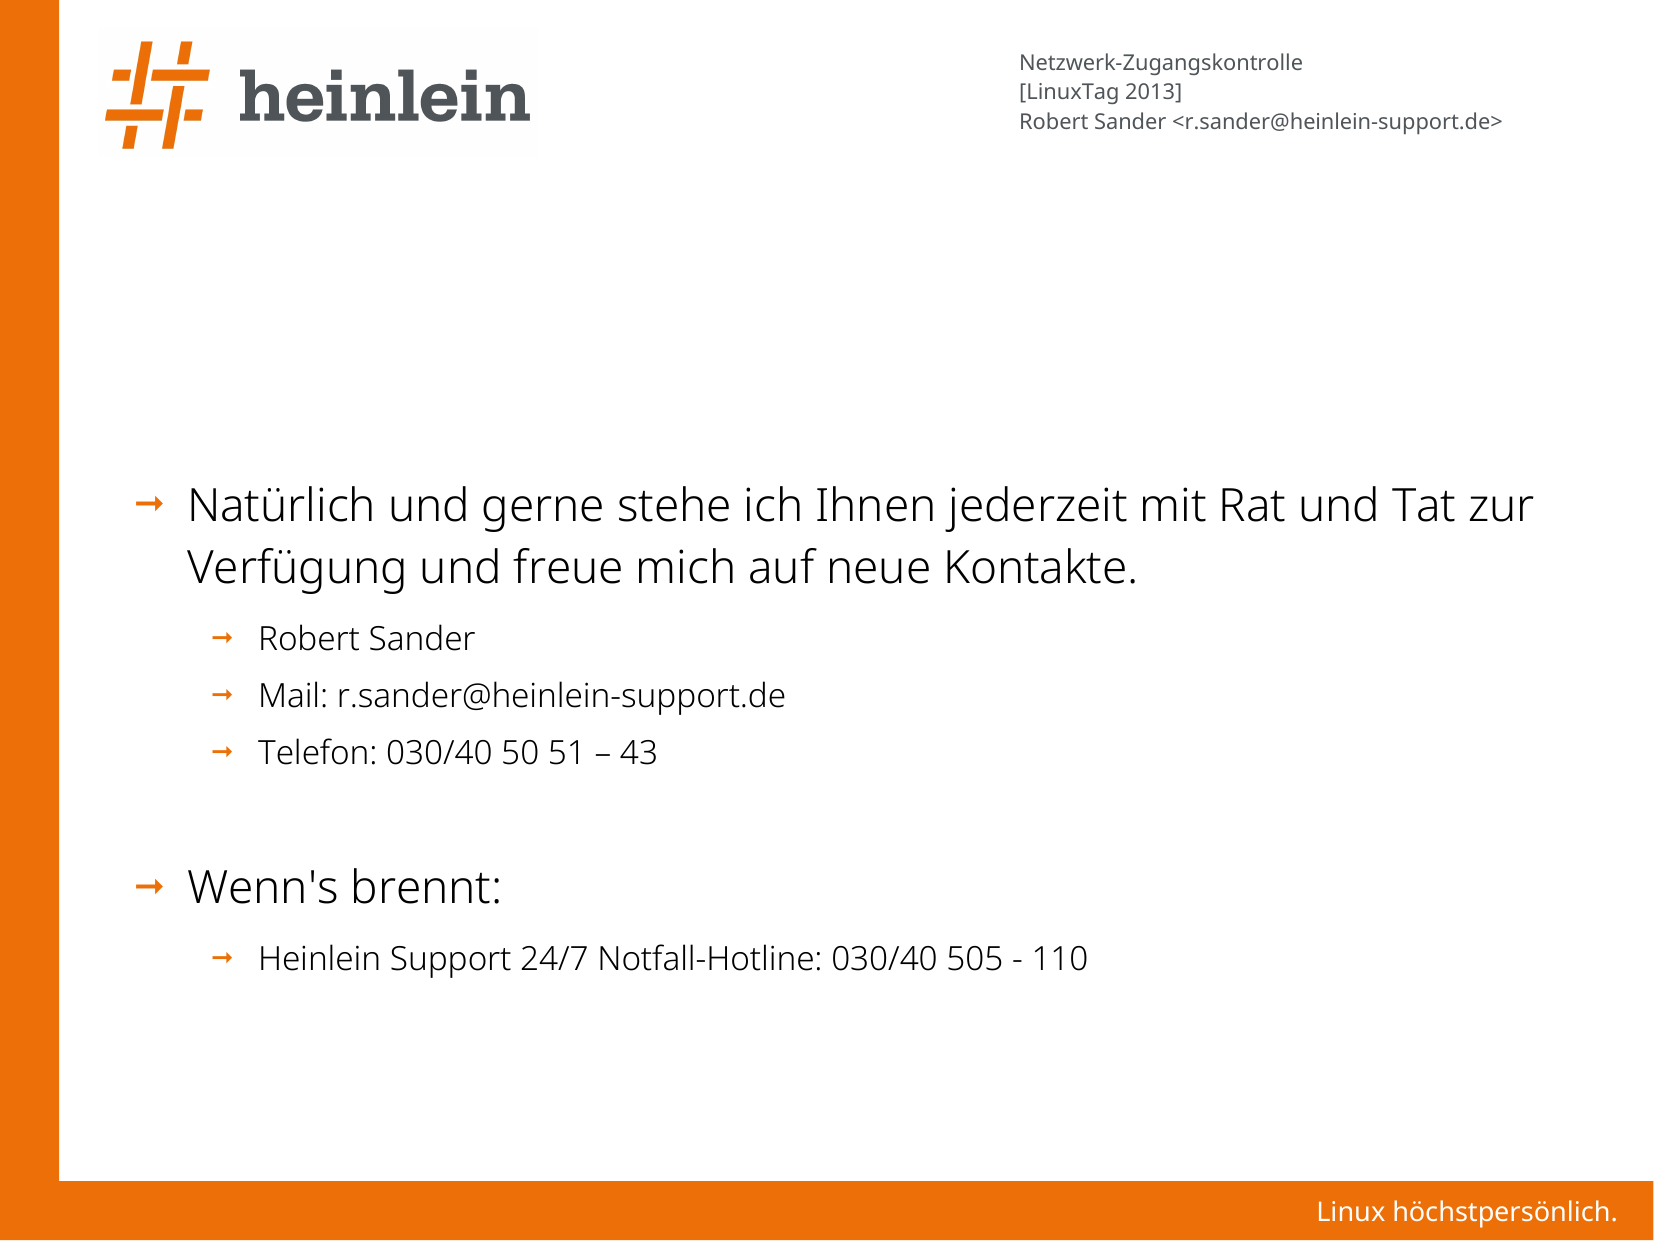

# Natürlich und gerne stehe ich Ihnen jederzeit mit Rat und Tat zur Verfügung und freue mich auf neue Kontakte.
Robert Sander
Mail: r.sander@heinlein-support.de
Telefon: 030/40 50 51 – 43
Wenn's brennt:
Heinlein Support 24/7 Notfall-Hotline: 030/40 505 - 110